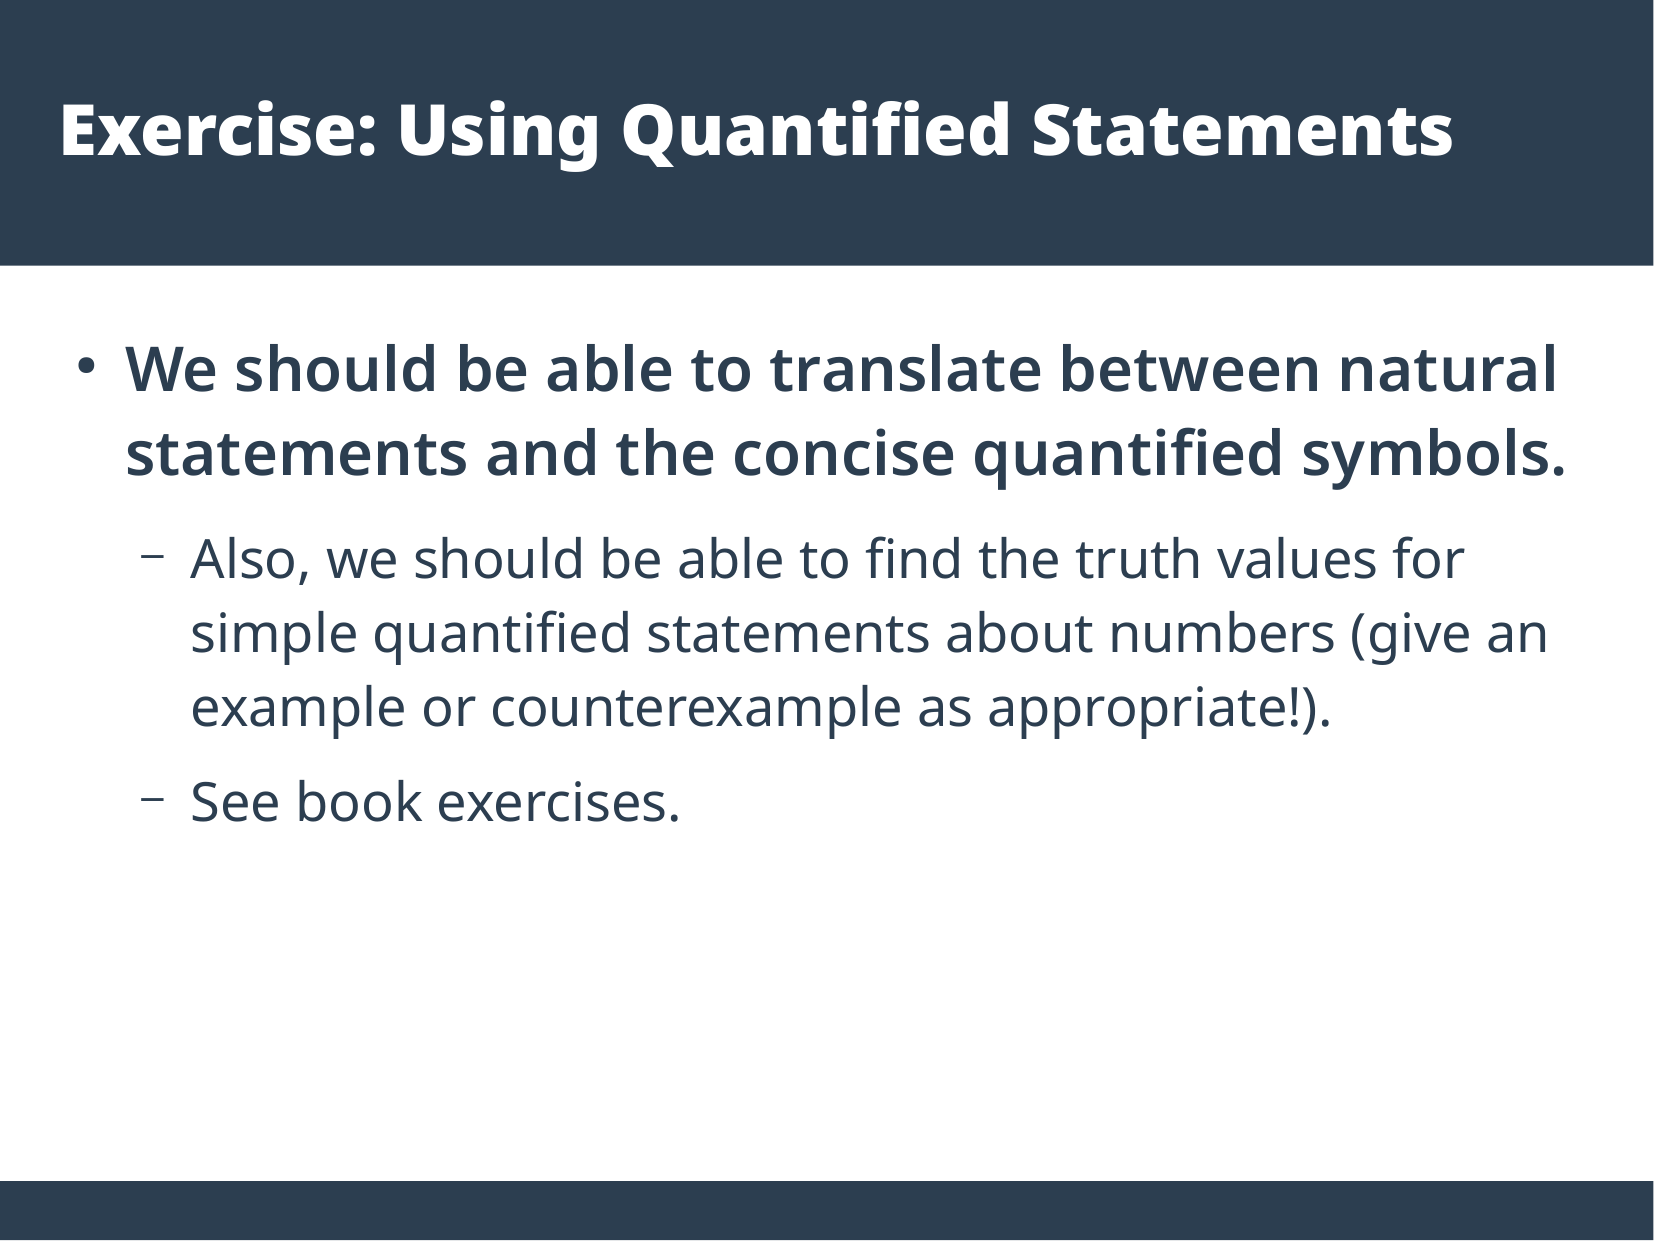

# Exercise: Using Quantified Statements
We should be able to translate between natural statements and the concise quantified symbols.
Also, we should be able to find the truth values for simple quantified statements about numbers (give an example or counterexample as appropriate!).
See book exercises.